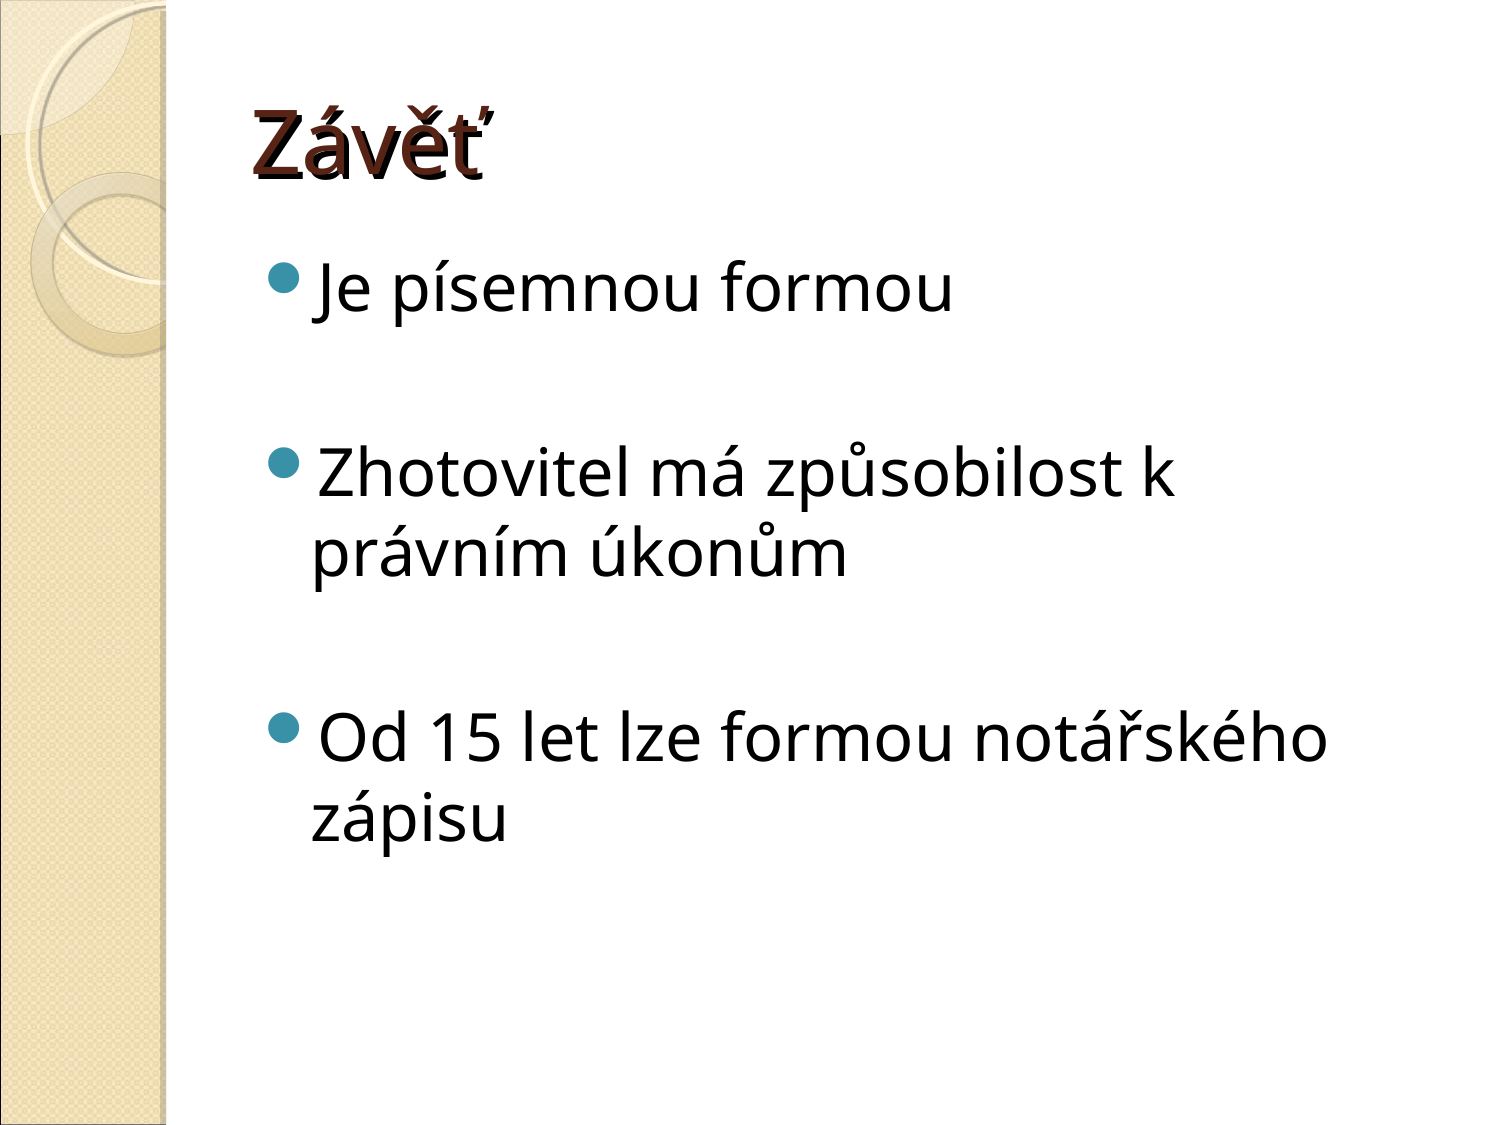

# Závěť
Je písemnou formou
Zhotovitel má způsobilost k právním úkonům
Od 15 let lze formou notářského zápisu